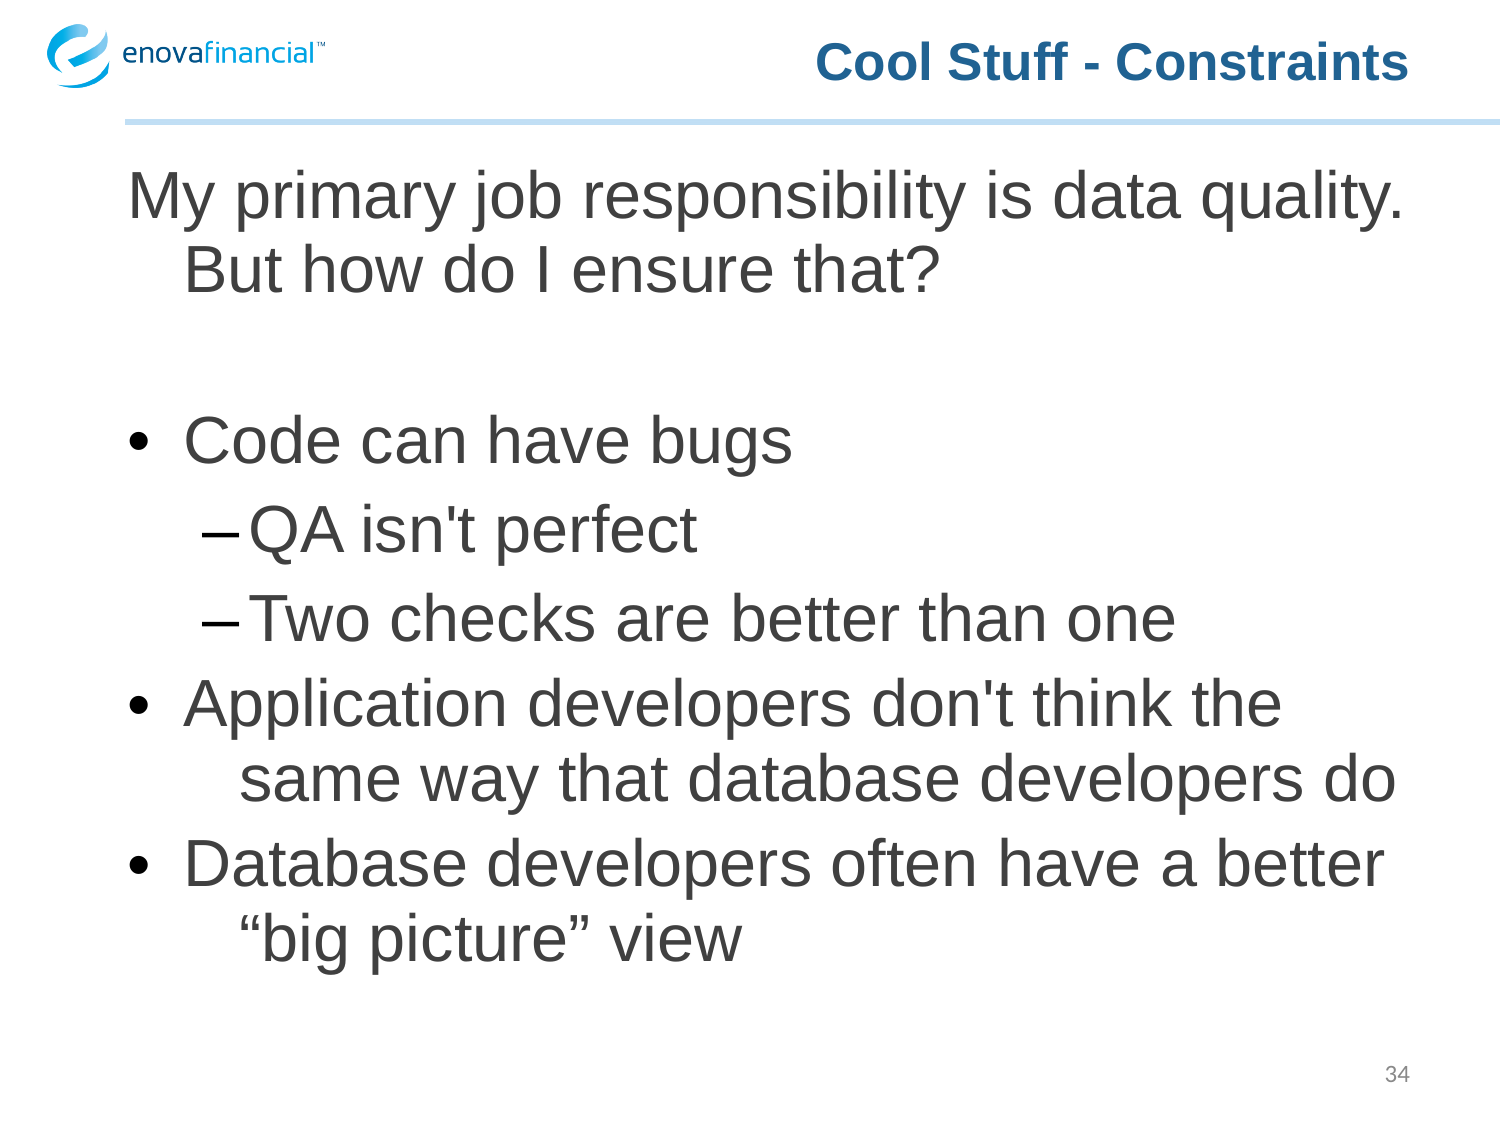

Cool Stuff - Constraints
# My primary job responsibility is data quality. But how do I ensure that?
Code can have bugs
QA isn't perfect
Two checks are better than one
Application developers don't think the same way that database developers do
Database developers often have a better “big picture” view